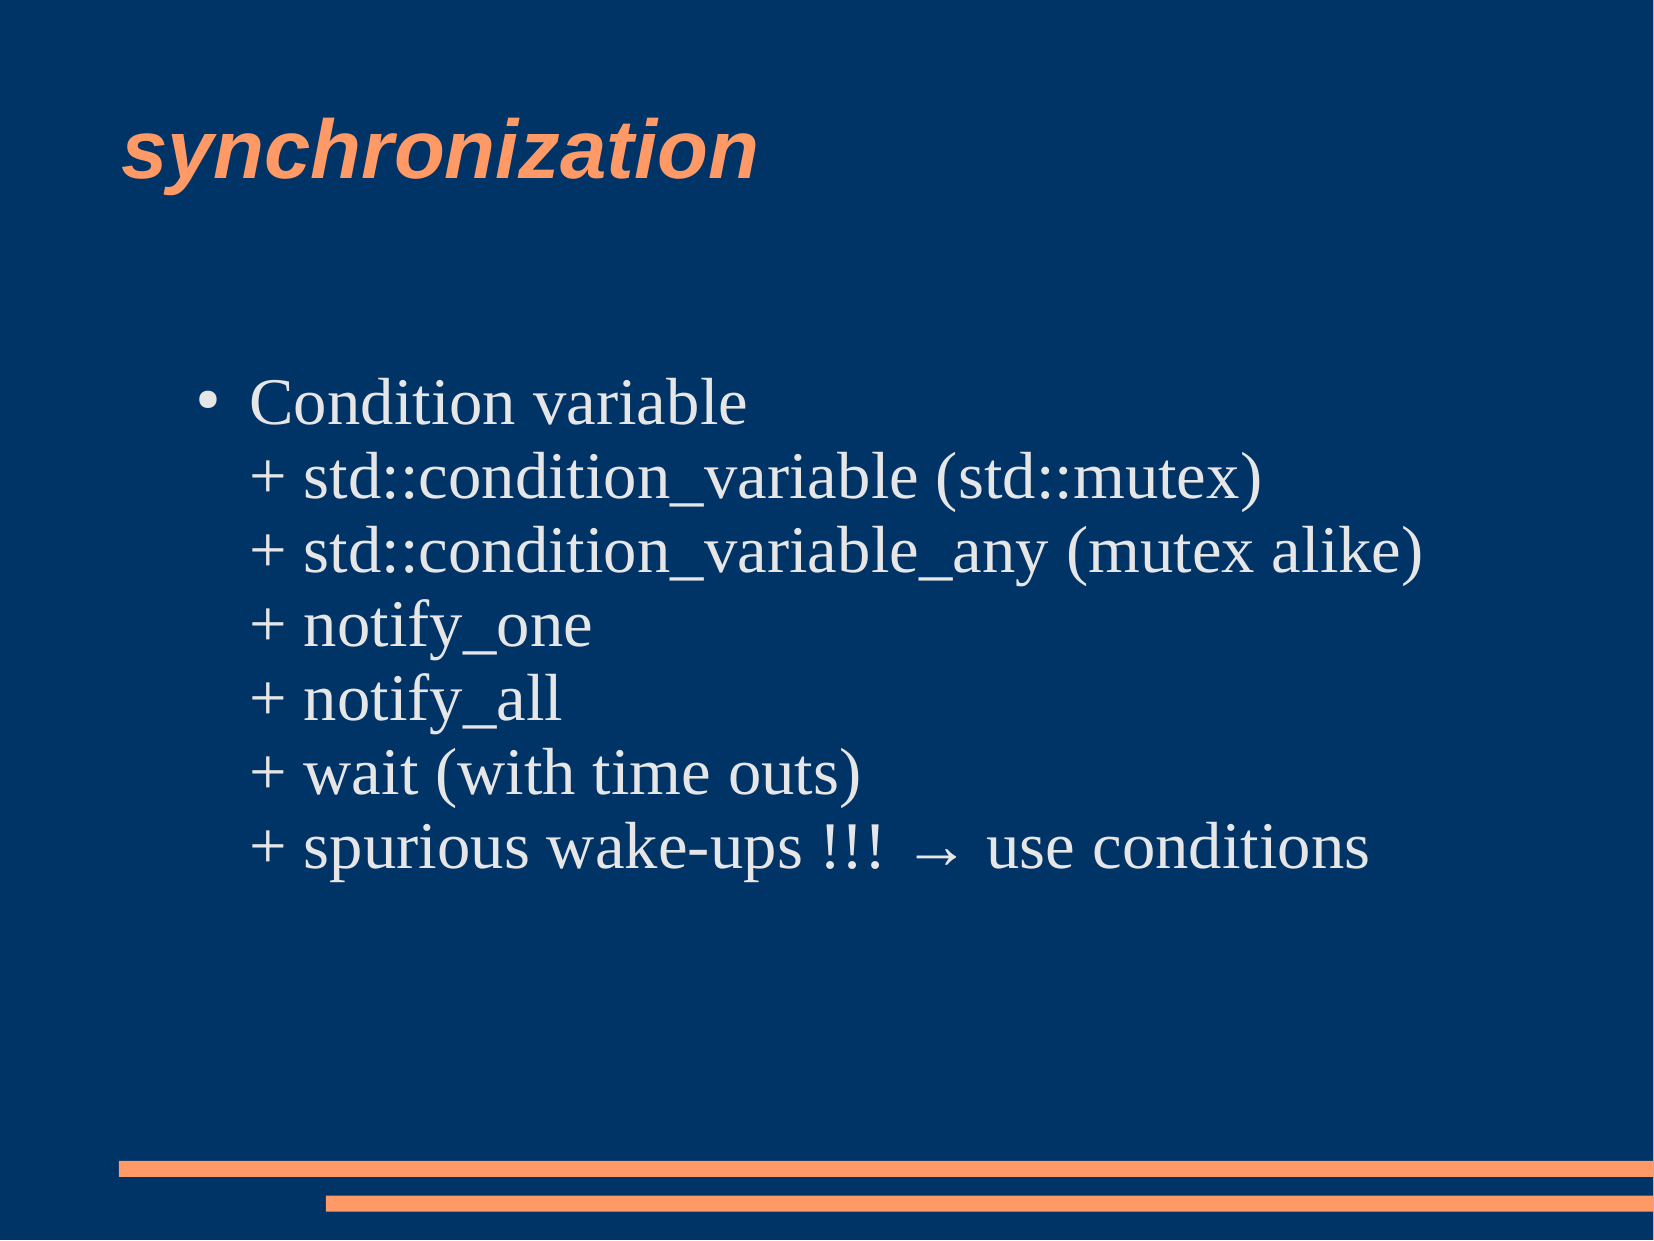

# synchronization
Condition variable
+ std::condition_variable (std::mutex)
+ std::condition_variable_any (mutex alike)
+ notify_one
+ notify_all
+ wait (with time outs)
+ spurious wake-ups !!! → use conditions